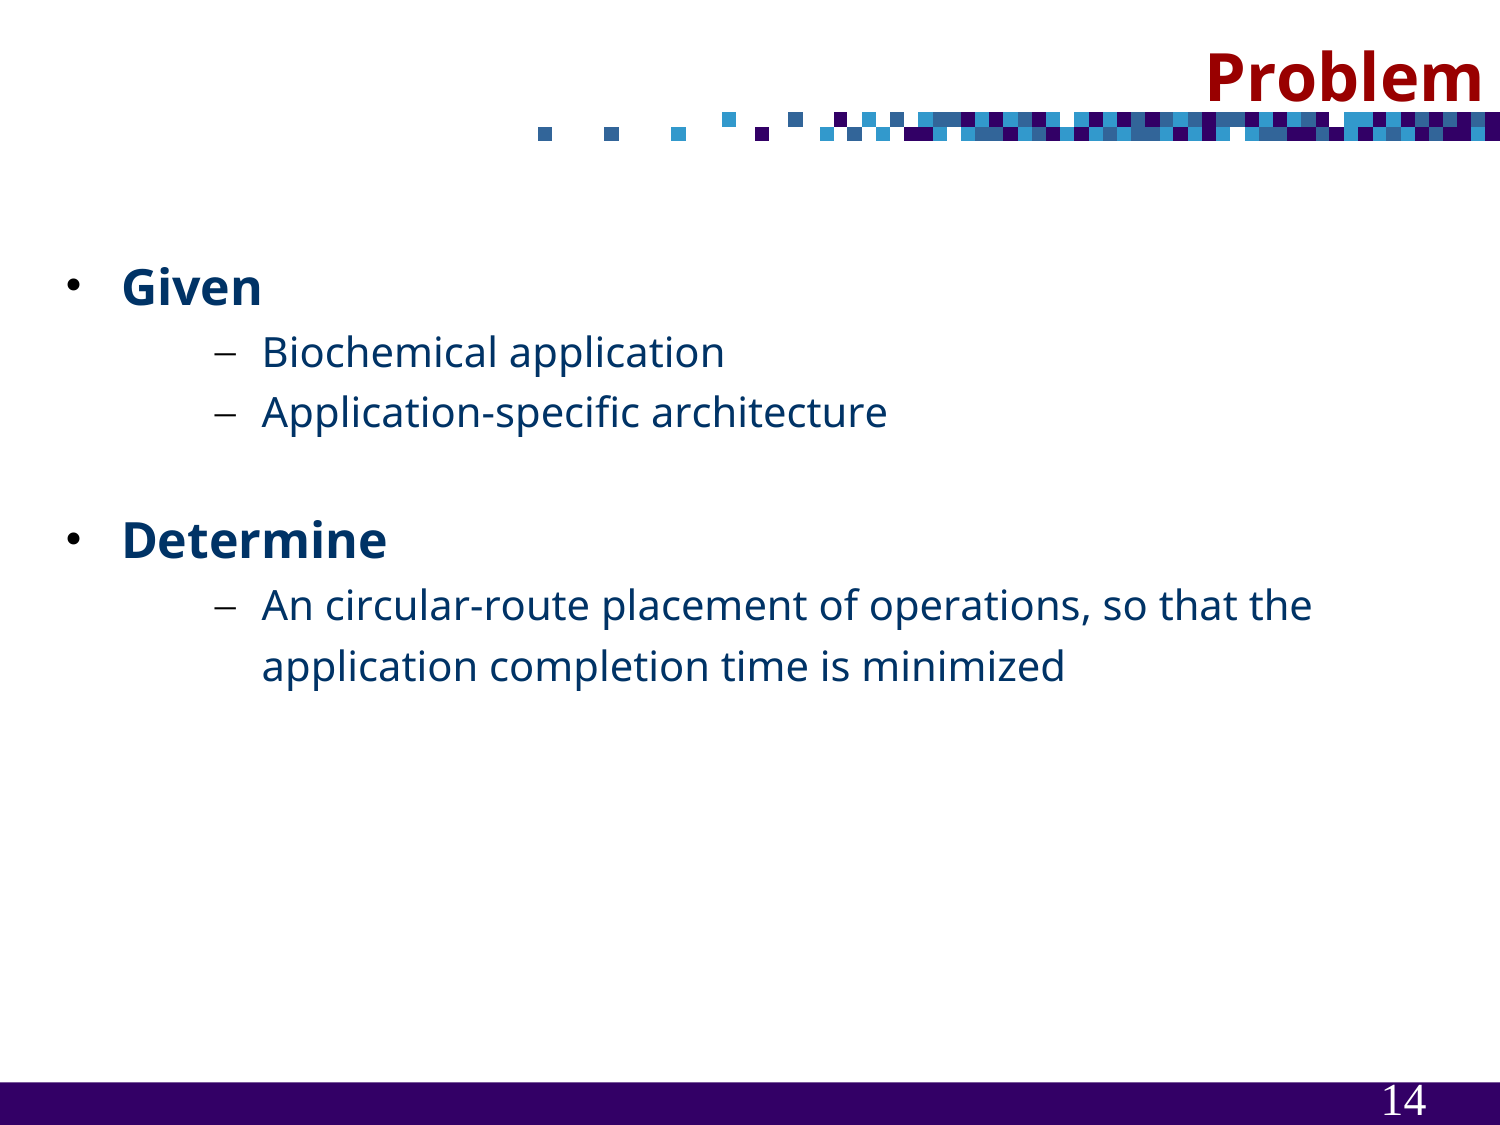

# Problem
Given
Biochemical application
Application-specific architecture
Determine
An circular-route placement of operations, so that the
application completion time is minimized